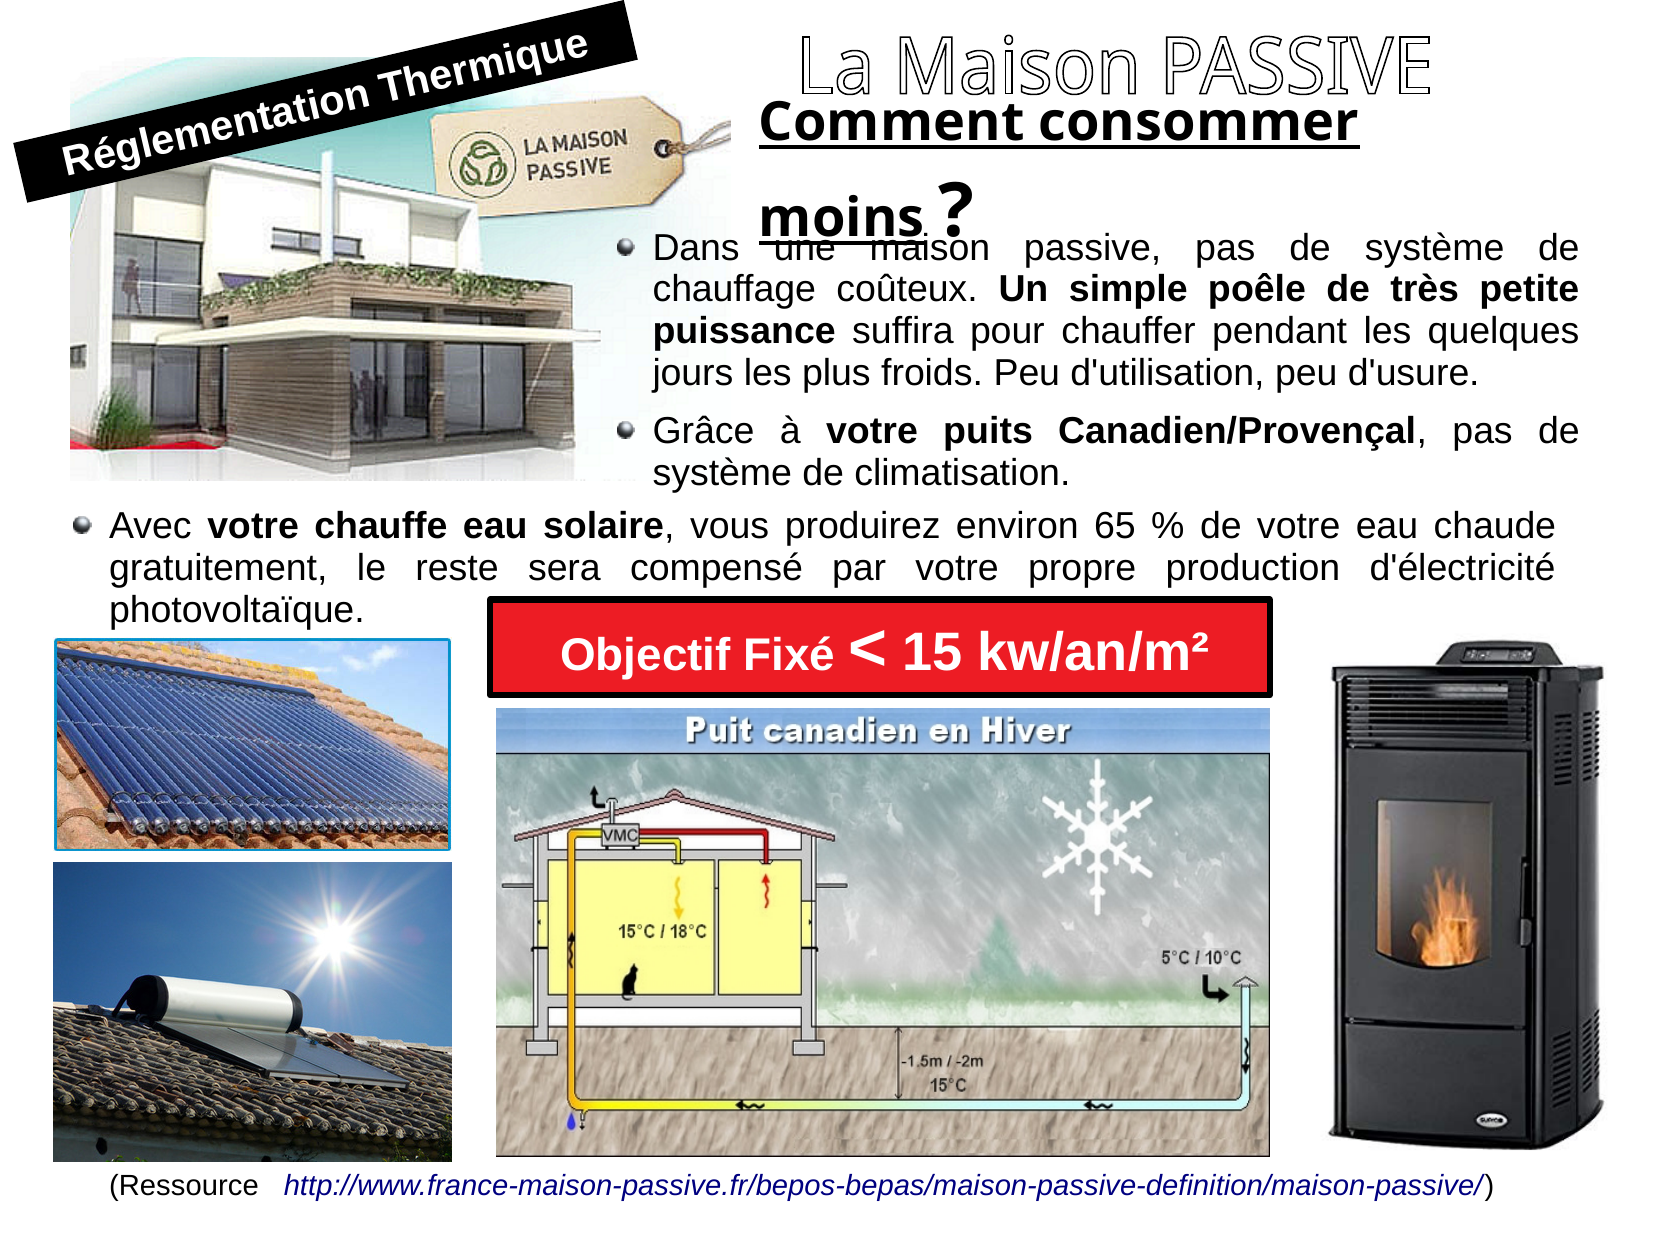

La Maison PASSIVE
Réglementation Thermique
Comment consommer moins ?
Dans une maison passive, pas de système de chauffage coûteux. Un simple poêle de très petite puissance suffira pour chauffer pendant les quelques jours les plus froids. Peu d'utilisation, peu d'usure.
Grâce à votre puits Canadien/Provençal, pas de système de climatisation.
Avec votre chauffe eau solaire, vous produirez environ 65 % de votre eau chaude gratuitement, le reste sera compensé par votre propre production d'électricité photovoltaïque.
 Objectif Fixé < 15 kw/an/m²
(Ressource http://www.france-maison-passive.fr/bepos-bepas/maison-passive-definition/maison-passive/)